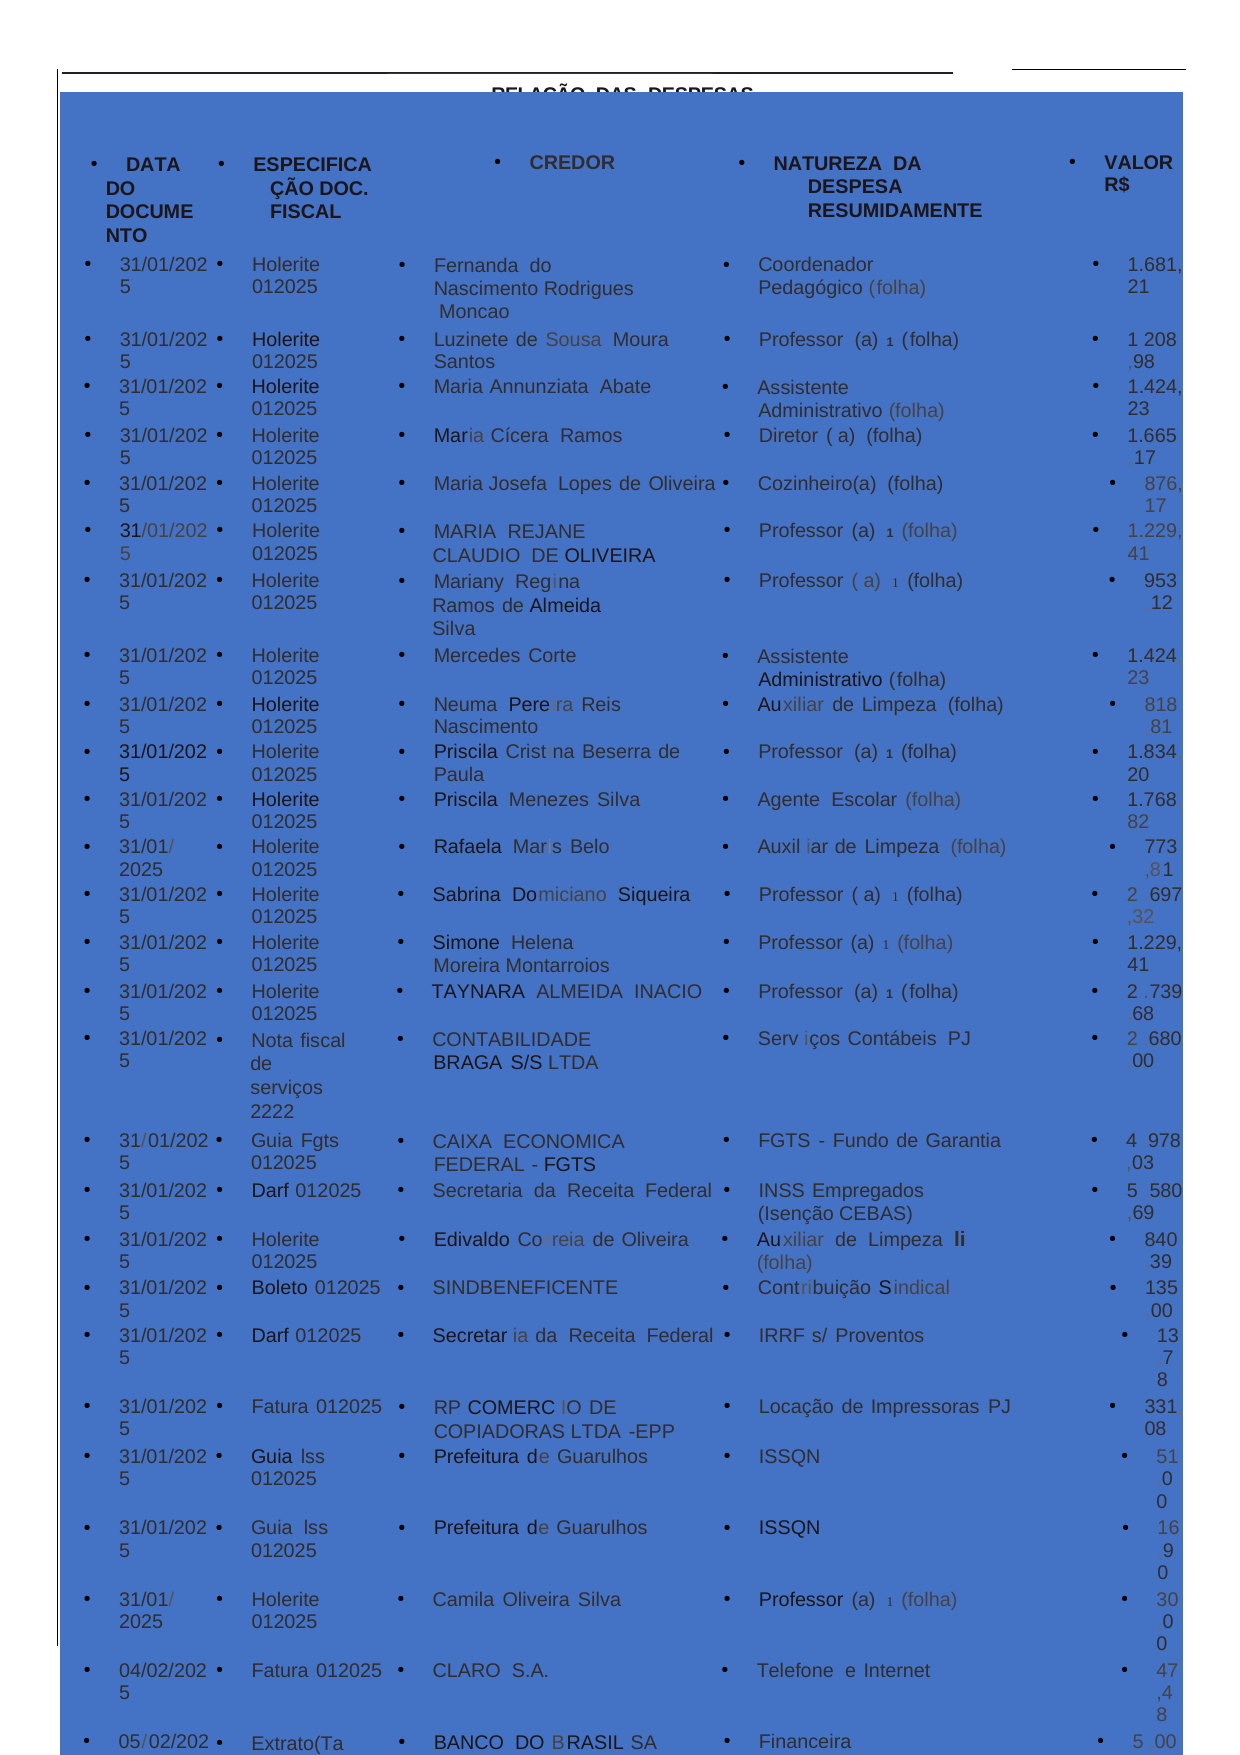

RELAÇÃO DAS DESPESAS
| | | | | |
| --- | --- | --- | --- | --- |
| DATA DO DOCUMENTO | ESPECIFICAÇÃO DOC. FISCAL | CREDOR | NATUREZA DA DESPESA RESUMIDAMENTE | VALOR R$ |
| 31/01/2025 | Holerite 012025 | Fernanda do Nascimento Rodrigues Moncao | Coordenador Pedagógico (folha) | 1.681,21 |
| 31/01/2025 | Holerite 012025 | Luzinete de Sousa Moura Santos | Professor (a) 1 (folha) | 1.208 ,98 |
| 31/01/2025 | Holerite 012025 | Maria Annunziata Abate | Assistente Administrativo (folha) | 1.424,23 |
| 31/01/2025 | Holerite 012025 | Maria Cícera Ramos | Diretor ( a) (folha) | 1.665 ,17 |
| 31/01/2025 | Holerite 012025 | Maria Josefa Lopes de Oliveira | Cozinheiro(a) (folha) | 876,17 |
| 31/01/2025 | Holerite 012025 | MARIA REJANE CLAUDIO DE OLIVEIRA | Professor (a) 1 (folha) | 1.229,41 |
| 31/01/2025 | Holerite 012025 | Mariany Regina Ramos de Almeida Silva | Professor ( a) 1 (folha) | 953 ,12 |
| 31/01/2025 | Holerite 012025 | Mercedes Corte | Assistente Administrativo (folha) | 1.424,23 |
| 31/01/2025 | Holerite 012025 | Neuma Pereira Reis Nascimento | Auxiliar de Limpeza (folha) | 818 ,81 |
| 31/01/2025 | Holerite 012025 | Priscila Cristina Beserra de Paula | Professor (a) 1 (folha) | 1.834,20 |
| 31/01/2025 | Holerite 012025 | Priscila Menezes Silva | Agente Escolar (folha) | 1.768,82 |
| 31/01/ 2025 | Holerite 012025 | Rafaela Maris Belo | Auxil iar de Limpeza (folha) | 773 ,81 |
| 31/01/2025 | Holerite 012025 | Sabrina Domiciano Siqueira | Professor ( a) 1 (folha) | 2 .697 ,32 |
| 31/01/2025 | Holerite 012025 | Simone Helena Moreira Montarroios | Professor (a) 1 (folha) | 1.229,41 |
| 31/01/2025 | Holerite 012025 | TAYNARA ALMEIDA INACIO | Professor (a) 1 (folha) | 2 .739 ,68 |
| 31/01/2025 | Nota fiscal de serviços 2222 | CONTABILIDADE BRAGA S/S LTDA | Serv iços Contábeis PJ | 2 .680 ,00 |
| 31/01/2025 | Guia Fgts 012025 | CAIXA ECONOMICA FEDERAL - FGTS | FGTS - Fundo de Garantia | 4 .978 ,03 |
| 31/01/2025 | Darf 012025 | Secretaria da Receita Federal | INSS Empregados (Isenção CEBAS) | 5 .580 ,69 |
| 31/01/2025 | Holerite 012025 | Edivaldo Correia de Oliveira | Auxiliar de Limpeza li (folha) | 840,39 |
| 31/01/2025 | Boleto 012025 | SINDBENEFICENTE | Contribuição Sindical | 135,00 |
| 31/01/2025 | Darf 012025 | Secretar ia da Receita Federal | IRRF s/ Proventos | 13,78 |
| 31/01/2025 | Fatura 012025 | RP COMERC IO DE COPIADORAS LTDA -EPP | Locação de Impressoras PJ | 331,08 |
| 31/01/2025 | Guia lss 012025 | Prefeitura de Guarulhos | ISSQN | 51,00 |
| 31/01/2025 | Guia lss 012025 | Prefeitura de Guarulhos | ISSQN | 16,90 |
| 31/01/ 2025 | Holerite 012025 | Camila Oliveira Silva | Professor (a) 1 (folha) | 30,00 |
| 04/02/2025 | Fatura 012025 | CLARO S.A. | Telefone e Internet | 47,48 |
| 05/02/2025 | Extrato(Tarifa 022025 | BANCO DO BRASIL SA (Agência. 2876) | Financeira | 5 ,00 |
| 12/02/2025 | Fatura 022025 | CIA DE SANEAMENTO BASICO DO ESTADO DE SAO PAULO SABESP | Água e Esgoto | 2 .246 ,3 7 |
| 20/02/2025 | Holerite 022025 | Rafaela Maris Belo | Auxiliar de Limpeza (folha) | 1.840 ,05 |
| 2 5/02/2025 | Extrato(Ta rifa 022025 | BANCO DO BRASIL SA (Agência . 2876) | Financeira | 128 ,90 |
P ::i n <17